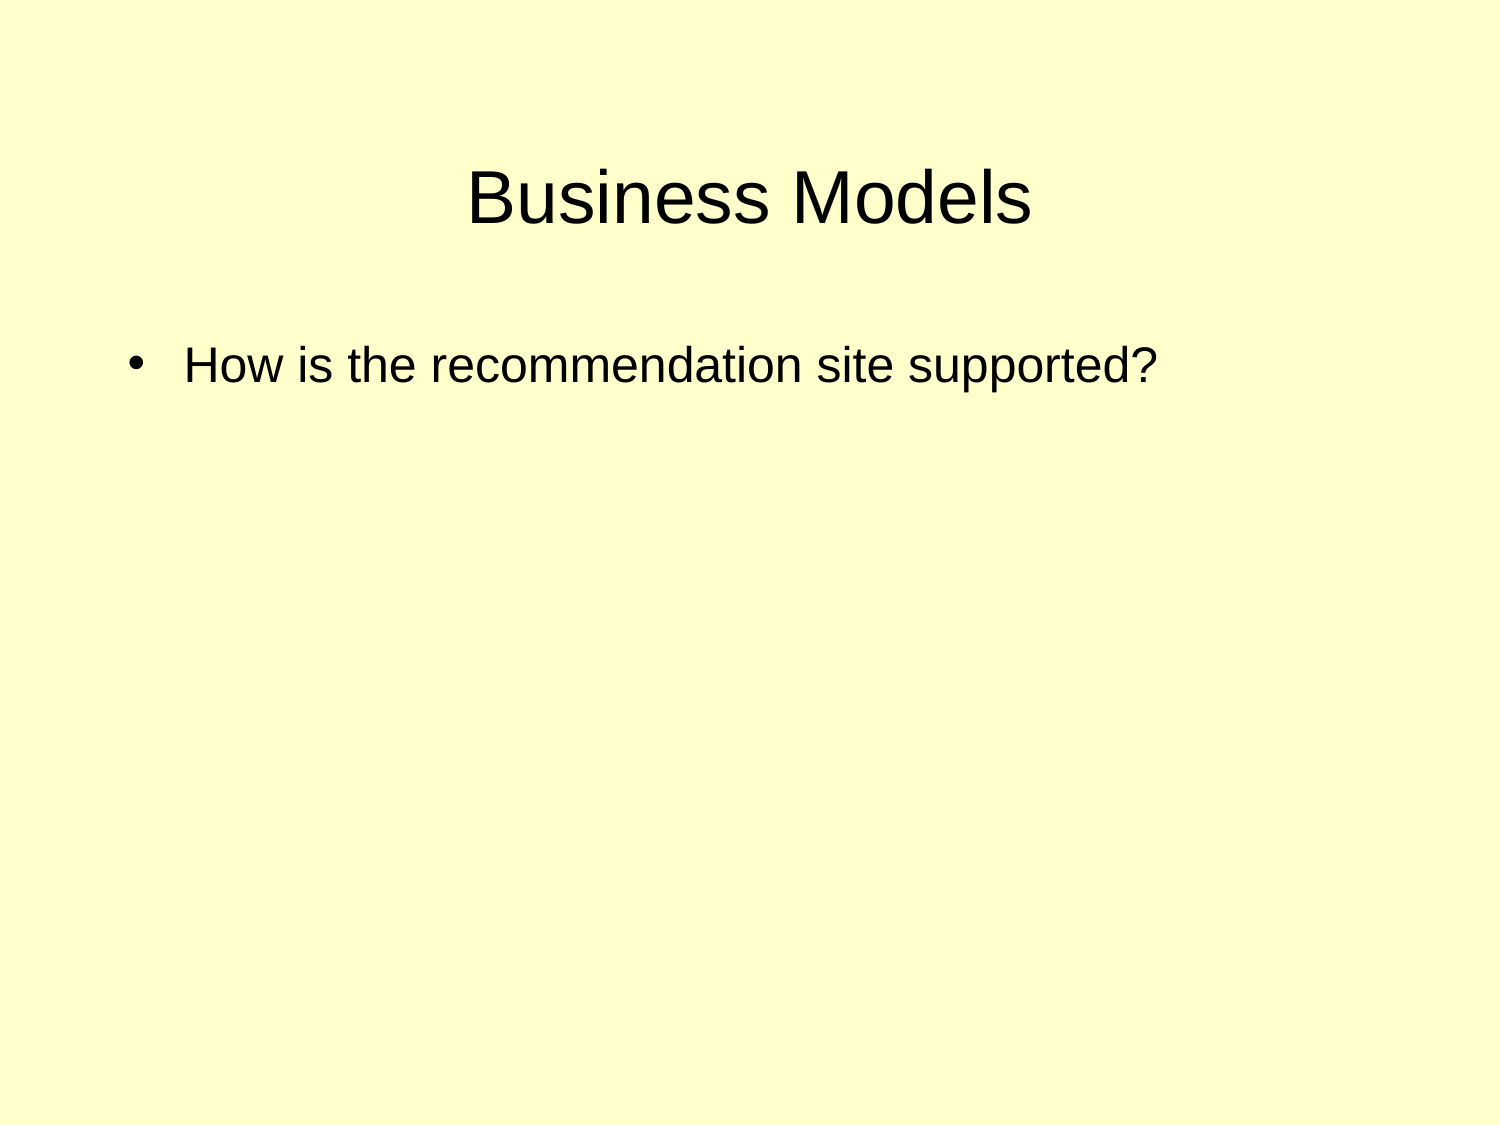

# Business Models
How is the recommendation site supported?